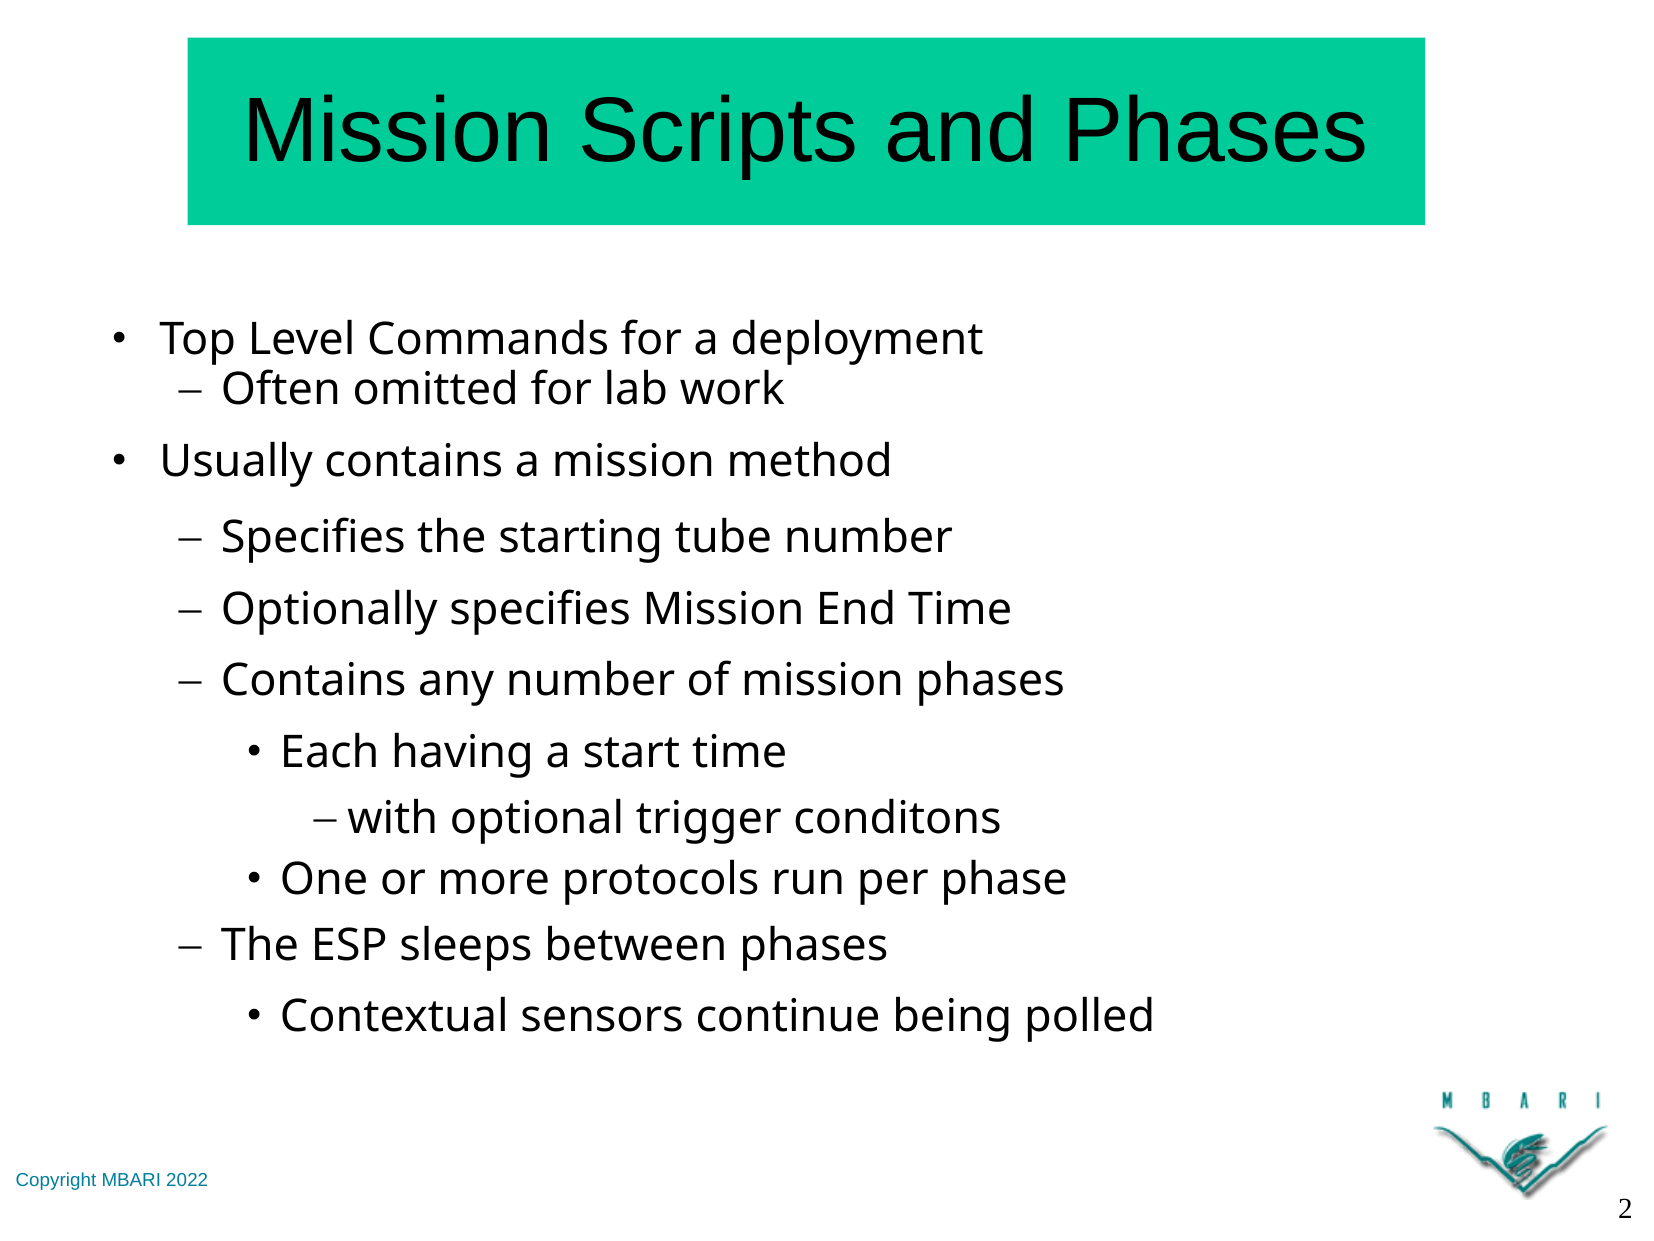

# Mission Scripts and Phases
Top Level Commands for a deployment
Often omitted for lab work
Usually contains a mission method
Specifies the starting tube number
Optionally specifies Mission End Time
Contains any number of mission phases
Each having a start time
with optional trigger conditons
One or more protocols run per phase
The ESP sleeps between phases
Contextual sensors continue being polled
2